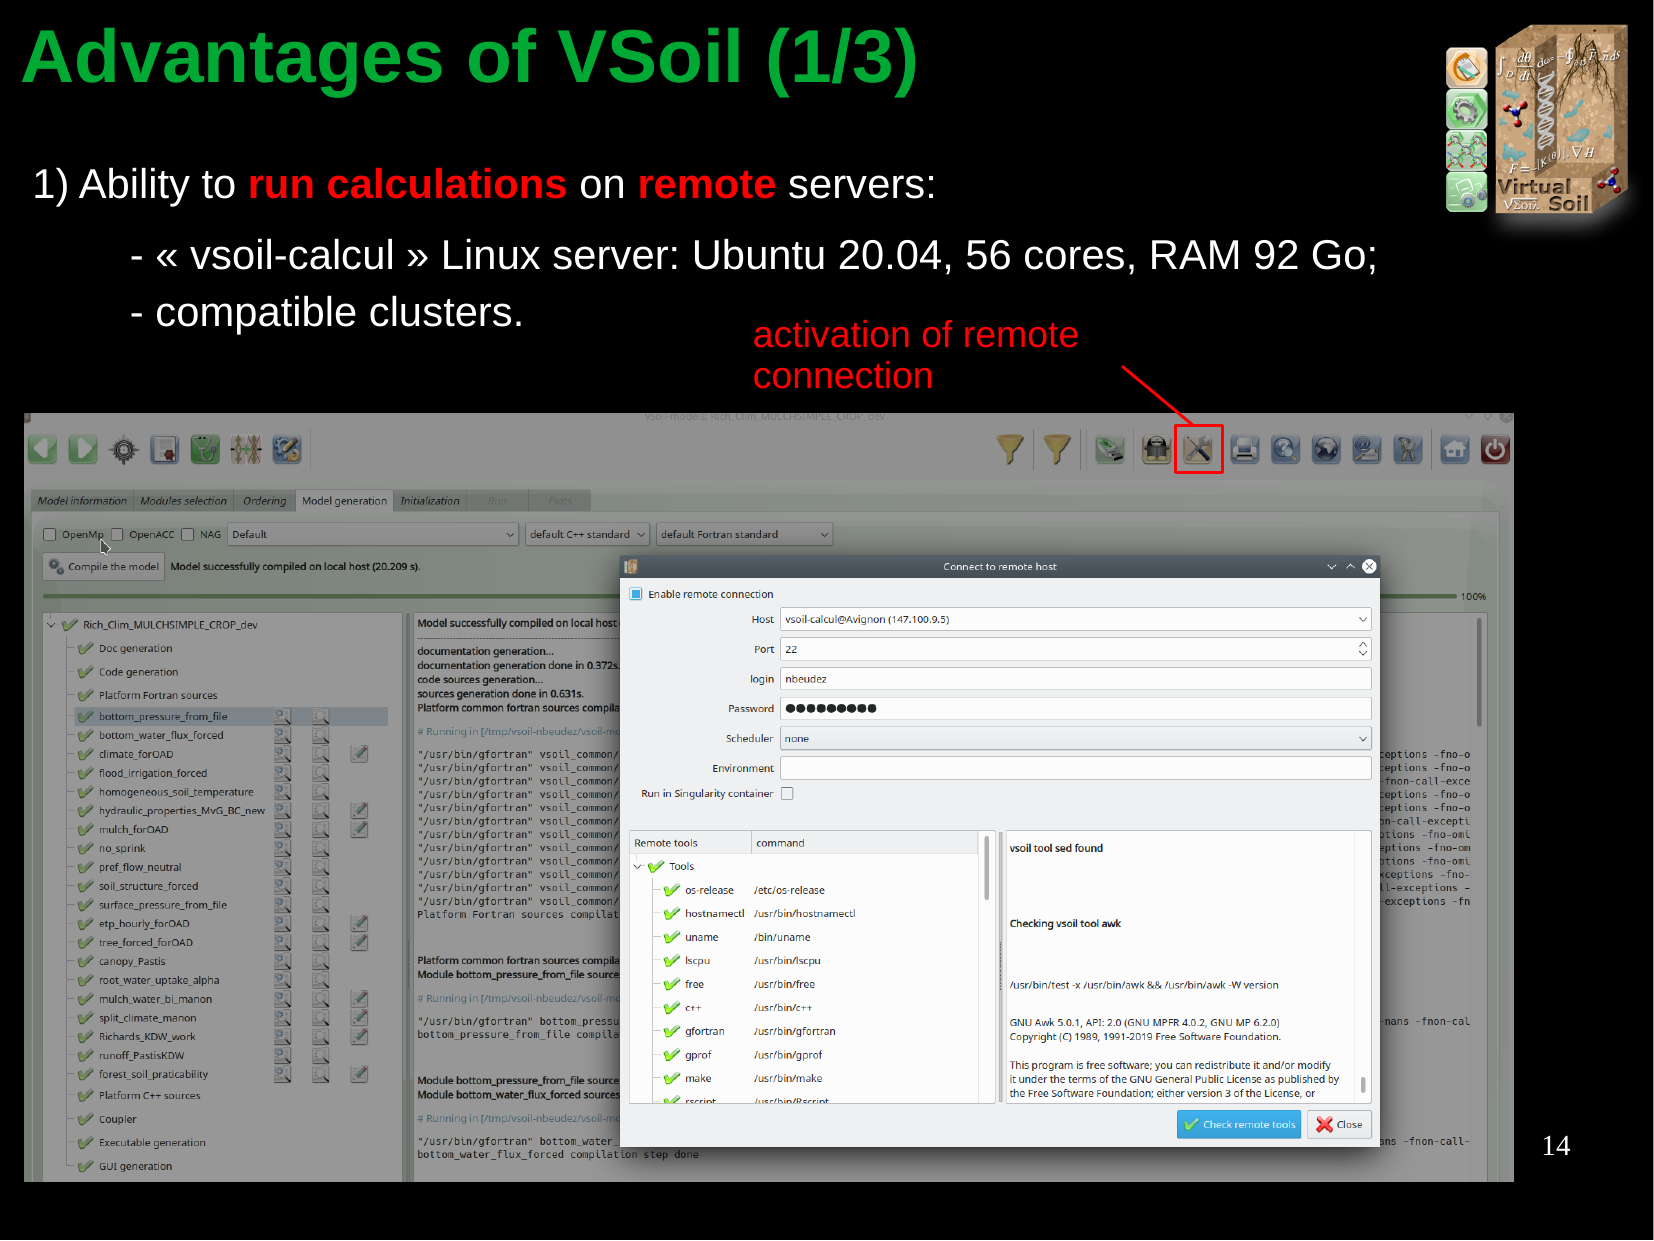

Advantages of VSoil (1/3)
1) Ability to run calculations on remote servers:
	- « vsoil-calcul » Linux server: Ubuntu 20.04, 56 cores, RAM 92 Go;
- compatible clusters.
activation of remote connection
14